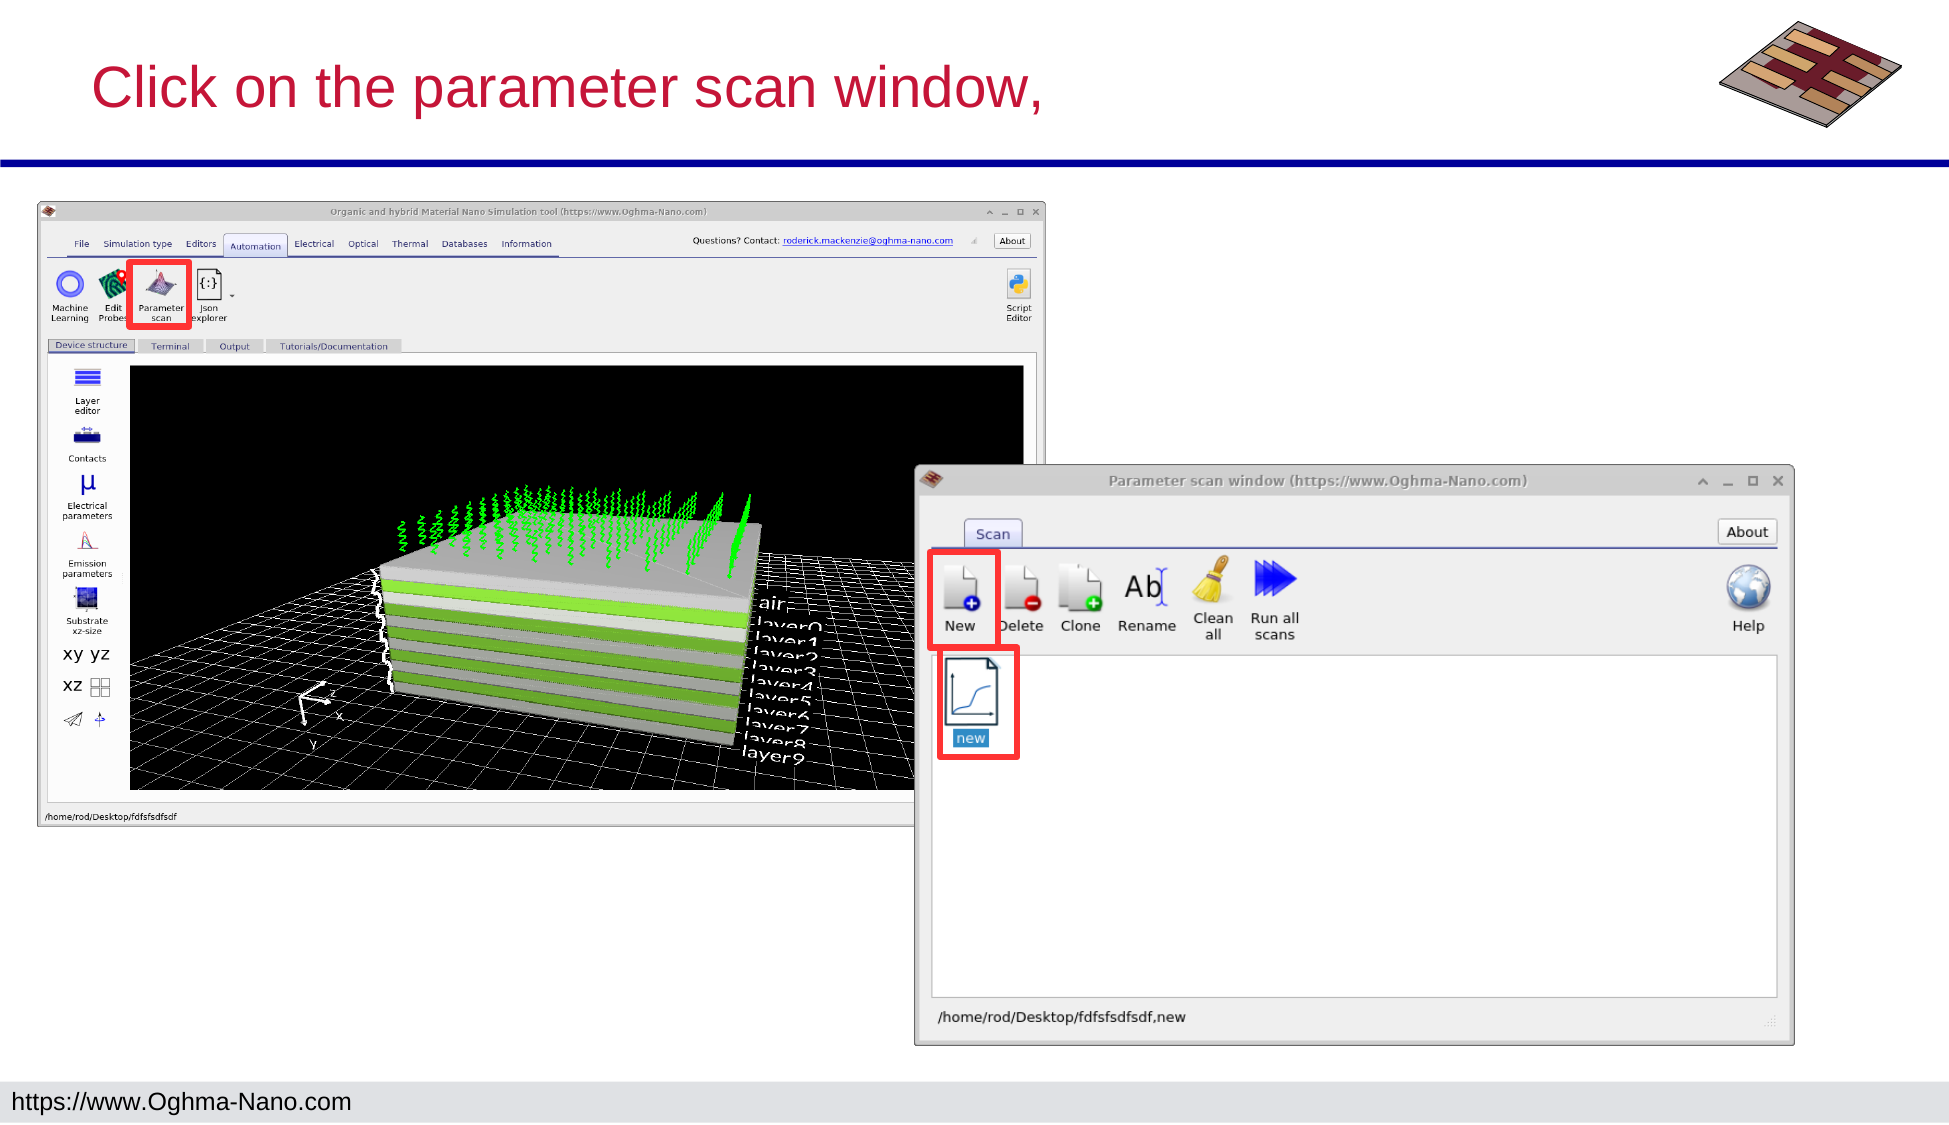

# Click on the parameter scan window,